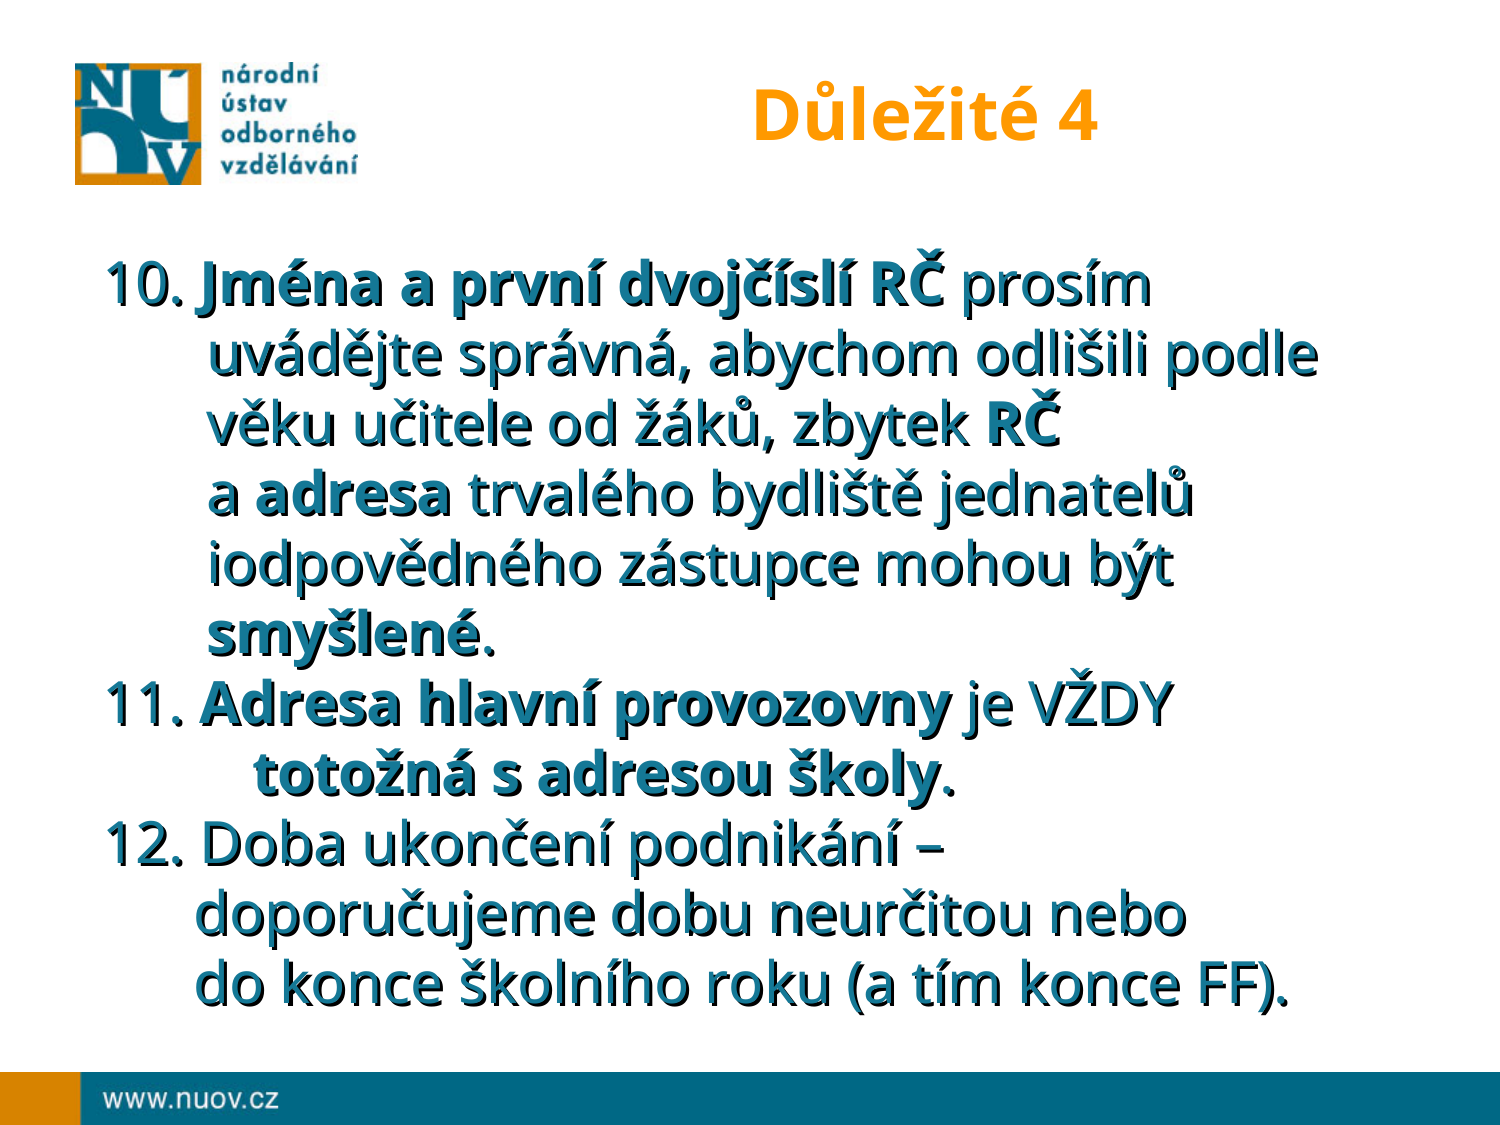

# Důležité 4
10. Jména a první dvojčíslí RČ prosím
 uvádějte správná, abychom odlišili podle
 věku učitele od žáků, zbytek RČ
 a adresa trvalého bydliště jednatelů
 iodpovědného zástupce mohou být
 smyšlené.
11. Adresa hlavní provozovny je VŽDY
 totožná s adresou školy.
12. Doba ukončení podnikání –
 doporučujeme dobu neurčitou nebo
 do konce školního roku (a tím konce FF).